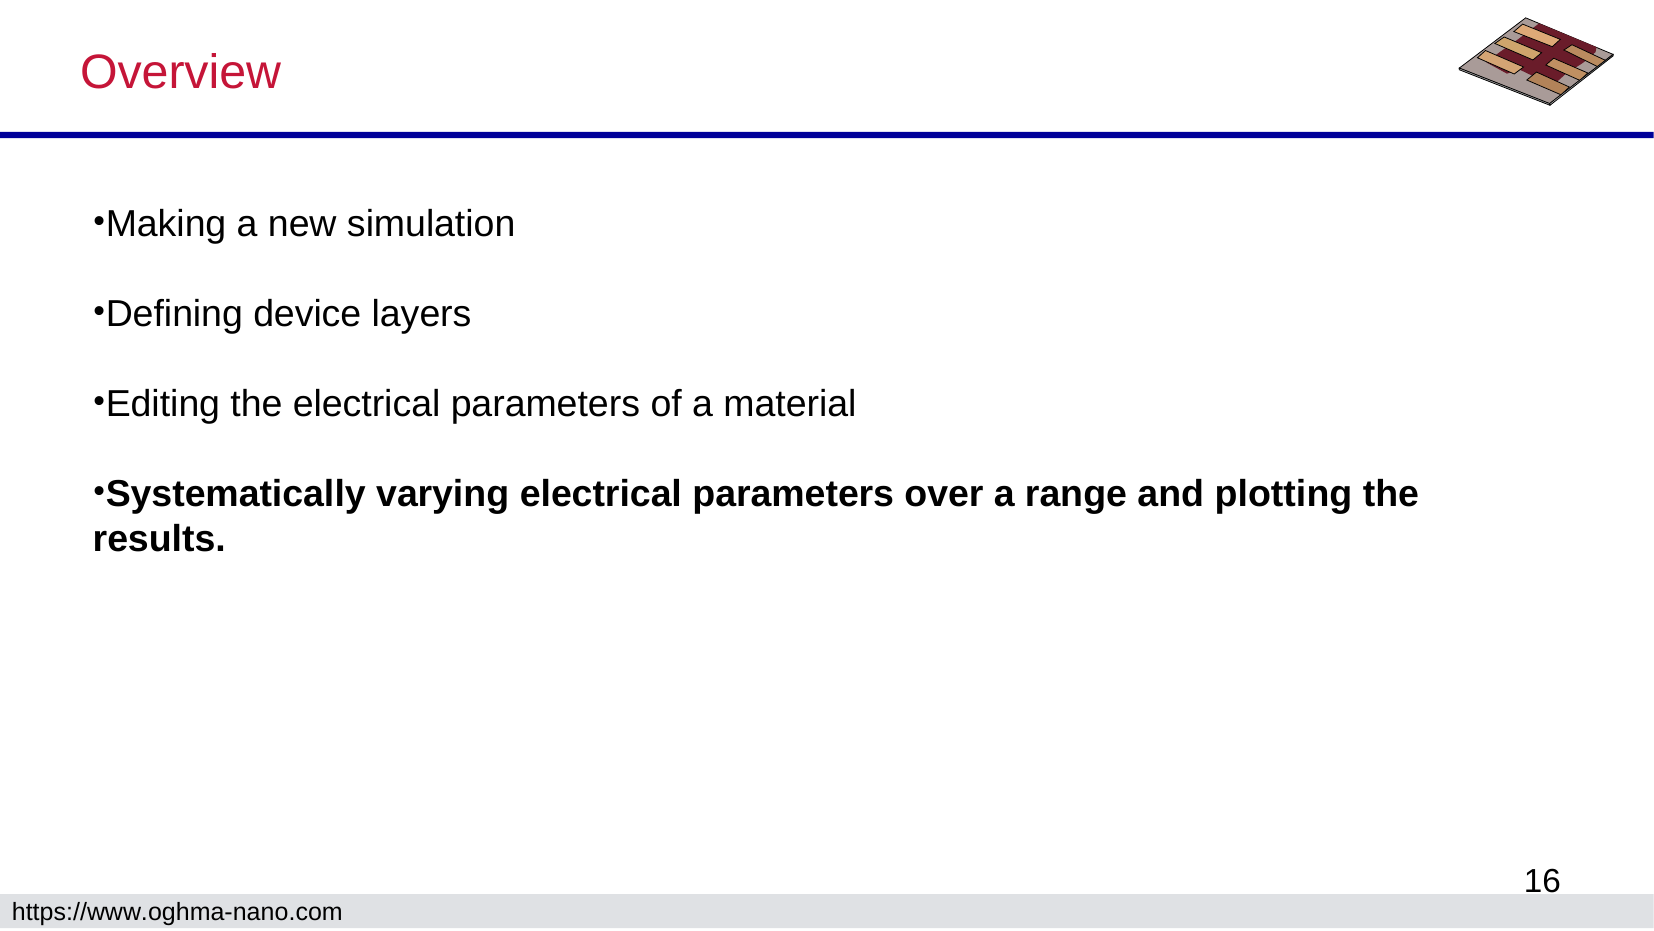

# Overview
Making a new simulation
Defining device layers
Editing the electrical parameters of a material
Systematically varying electrical parameters over a range and plotting the results.